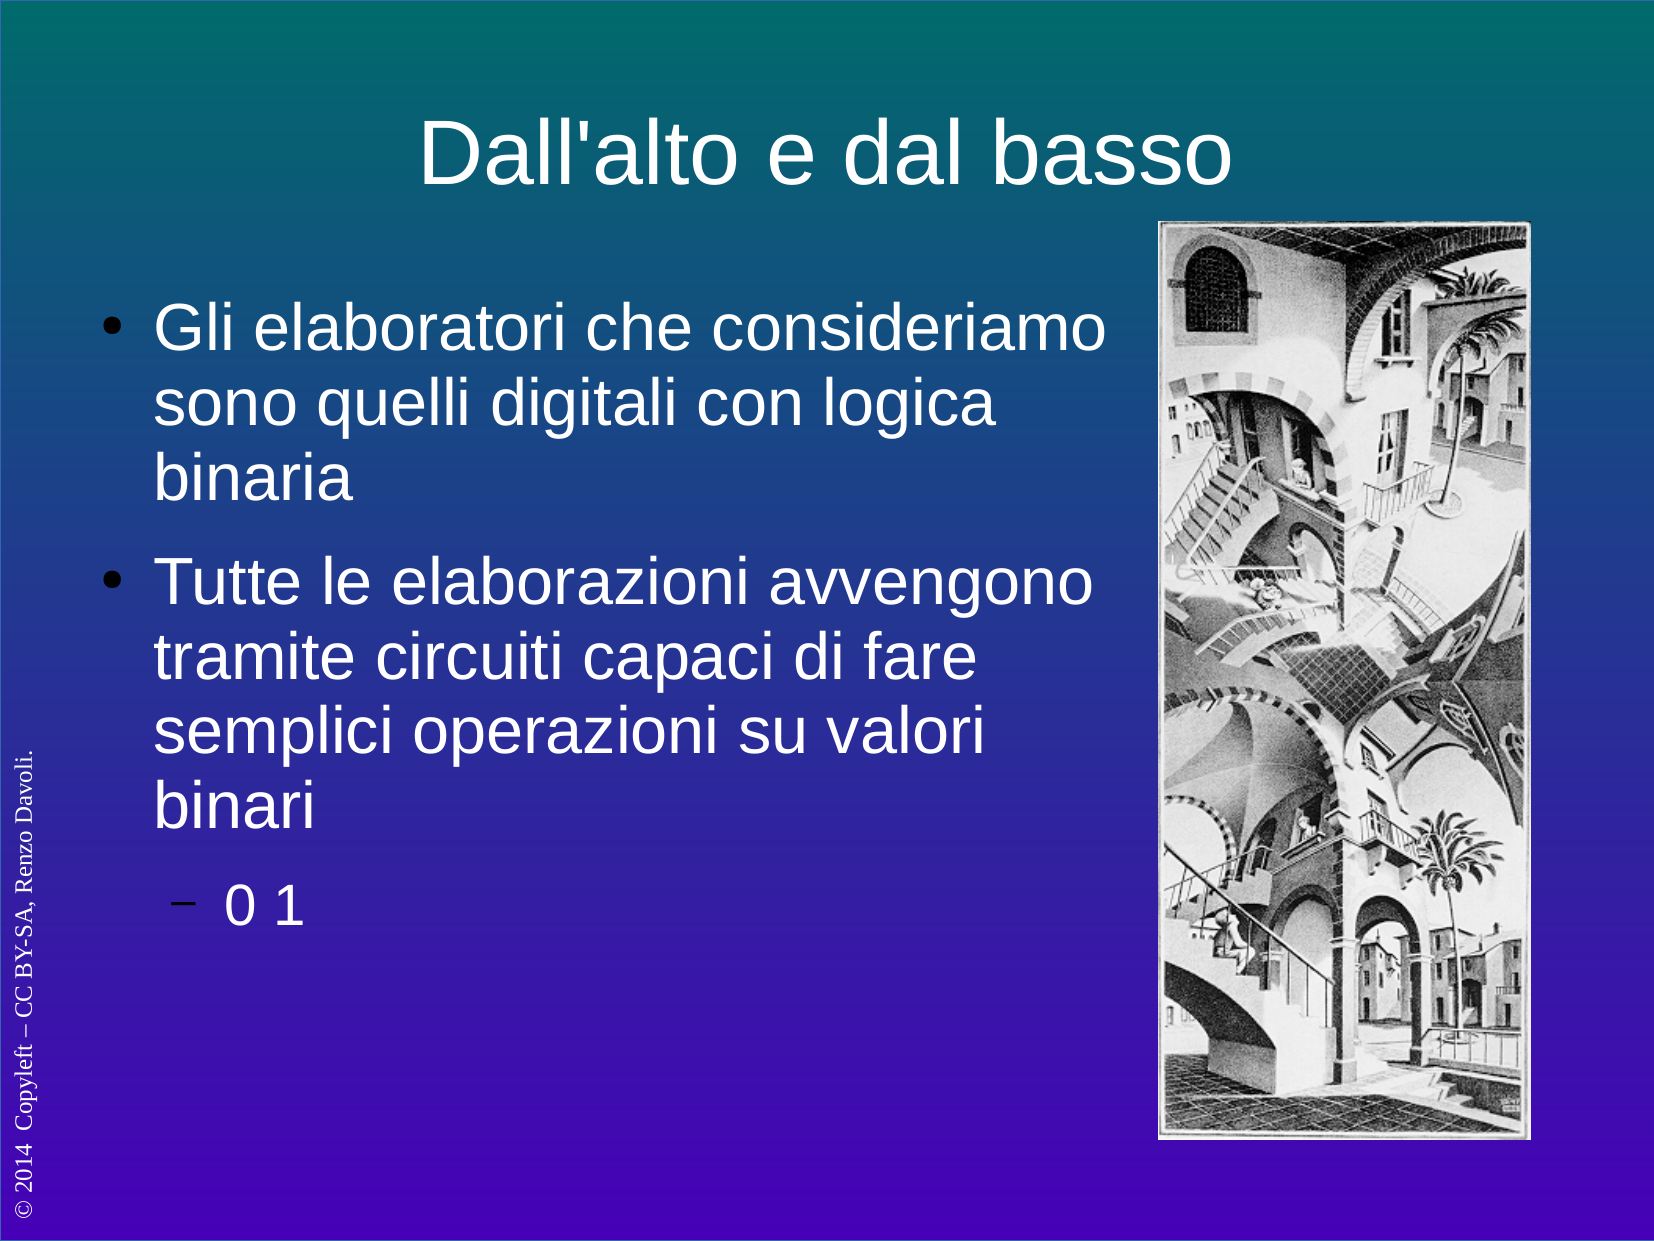

# Dall'alto e dal basso
Gli elaboratori che consideriamo sono quelli digitali con logica binaria
Tutte le elaborazioni avvengono tramite circuiti capaci di fare semplici operazioni su valori binari
0 1